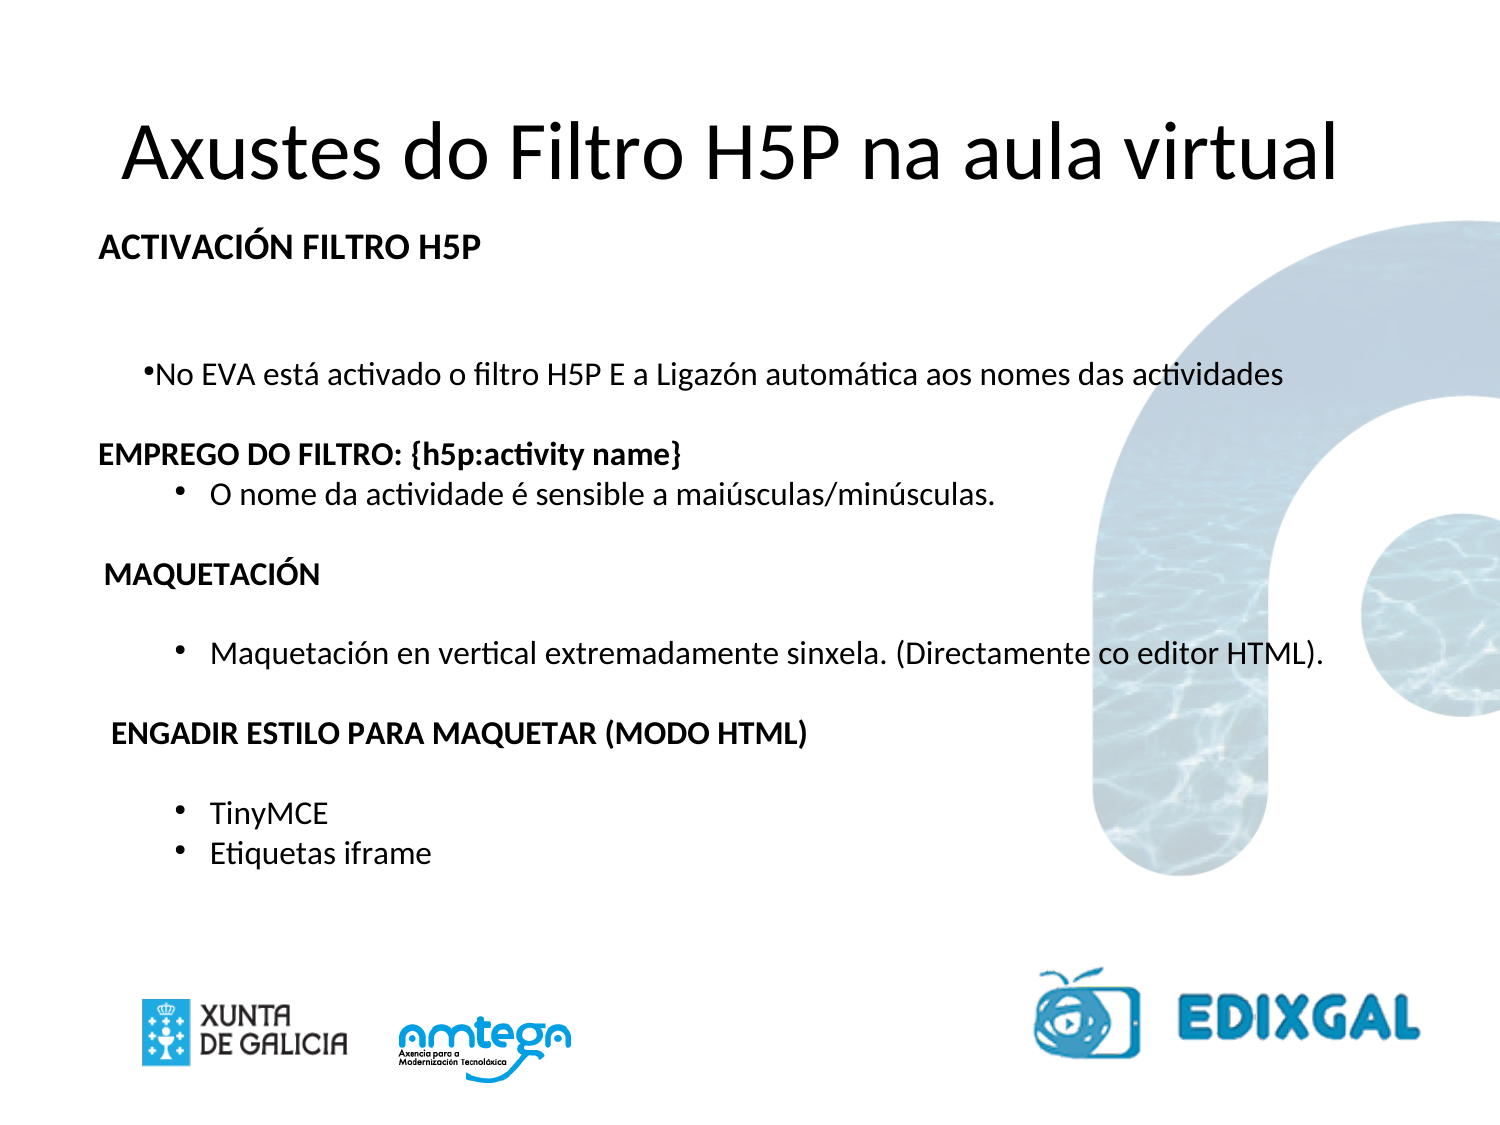

Axustes do Filtro H5P na aula virtual
 ACTIVACIÓN FILTRO H5P
No EVA está activado o filtro H5P E a Ligazón automática aos nomes das actividades
 EMPREGO DO FILTRO: {h5p:activity name}
O nome da actividade é sensible a maiúsculas/minúsculas.
MAQUETACIÓN
Maquetación en vertical extremadamente sinxela. (Directamente co editor HTML).
 ENGADIR ESTILO PARA MAQUETAR (MODO HTML)
TinyMCE
Etiquetas iframe